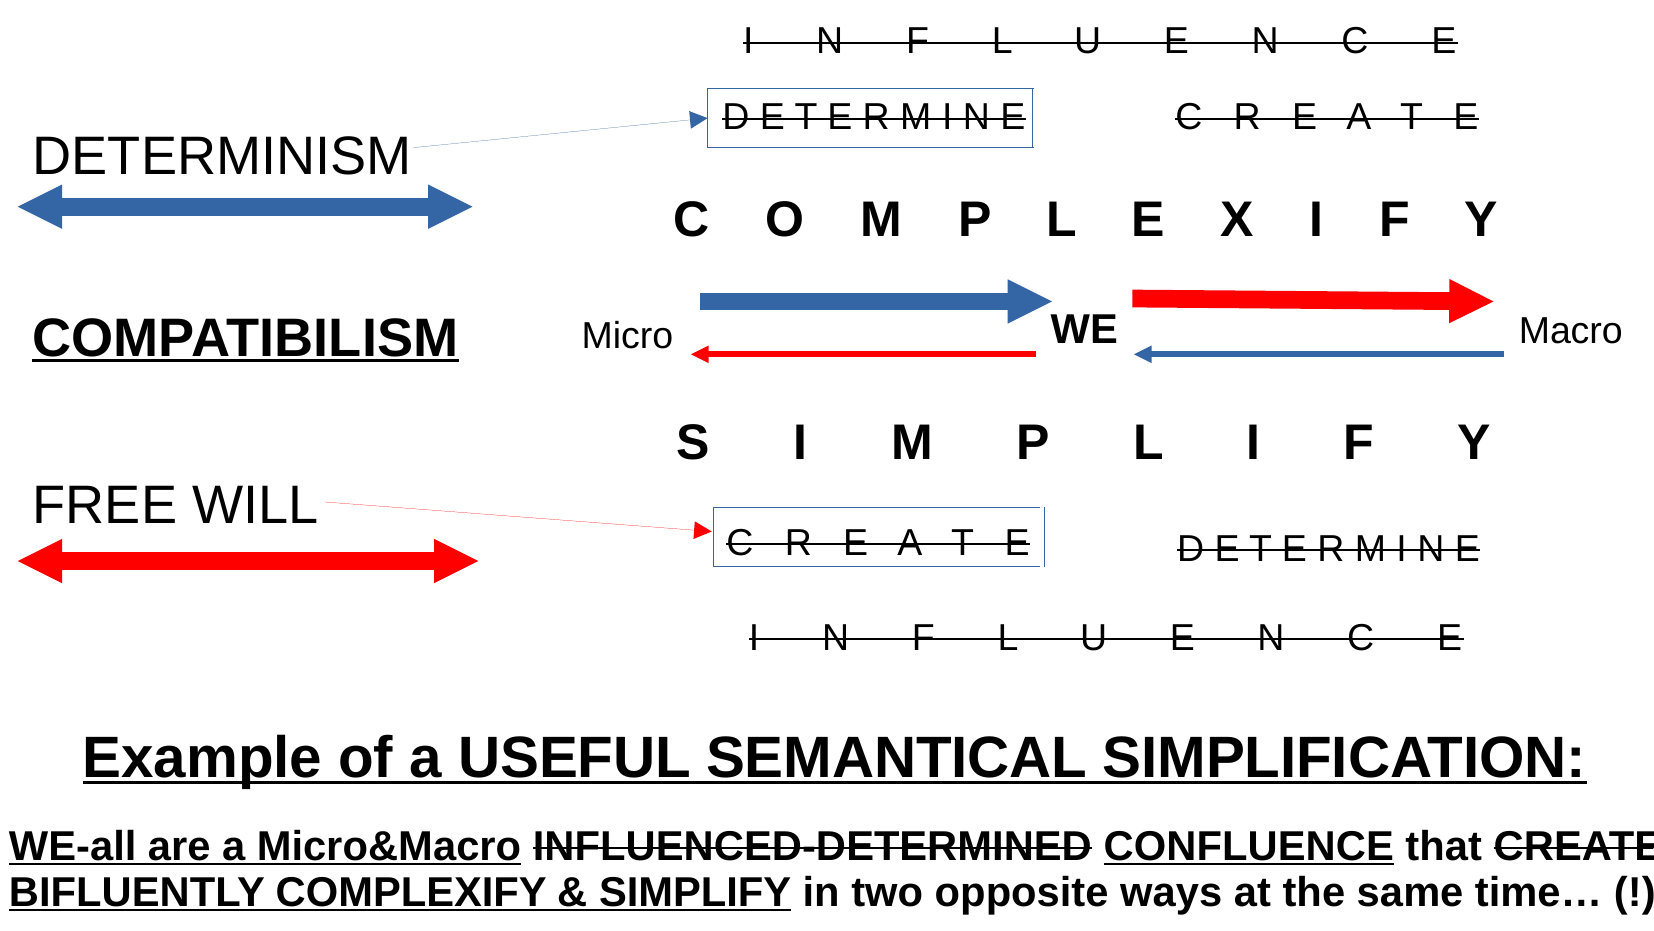

I N F L U E N C E
D E T E R M I N E
C R E A T E
DETERMINISM
 COMPATIBILISM
FREE WILL
C O M P L E X I F Y
WE
Macro
Micro
S I M P L I F Y
C R E A T E
D E T E R M I N E
I N F L U E N C E
 Example of a USEFUL SEMANTICAL SIMPLIFICATION:
WE-all are a Micro&Macro INFLUENCED-DETERMINED CONFLUENCE that CREATE
BIFLUENTLY COMPLEXIFY & SIMPLIFY in two opposite ways at the same time… (!)